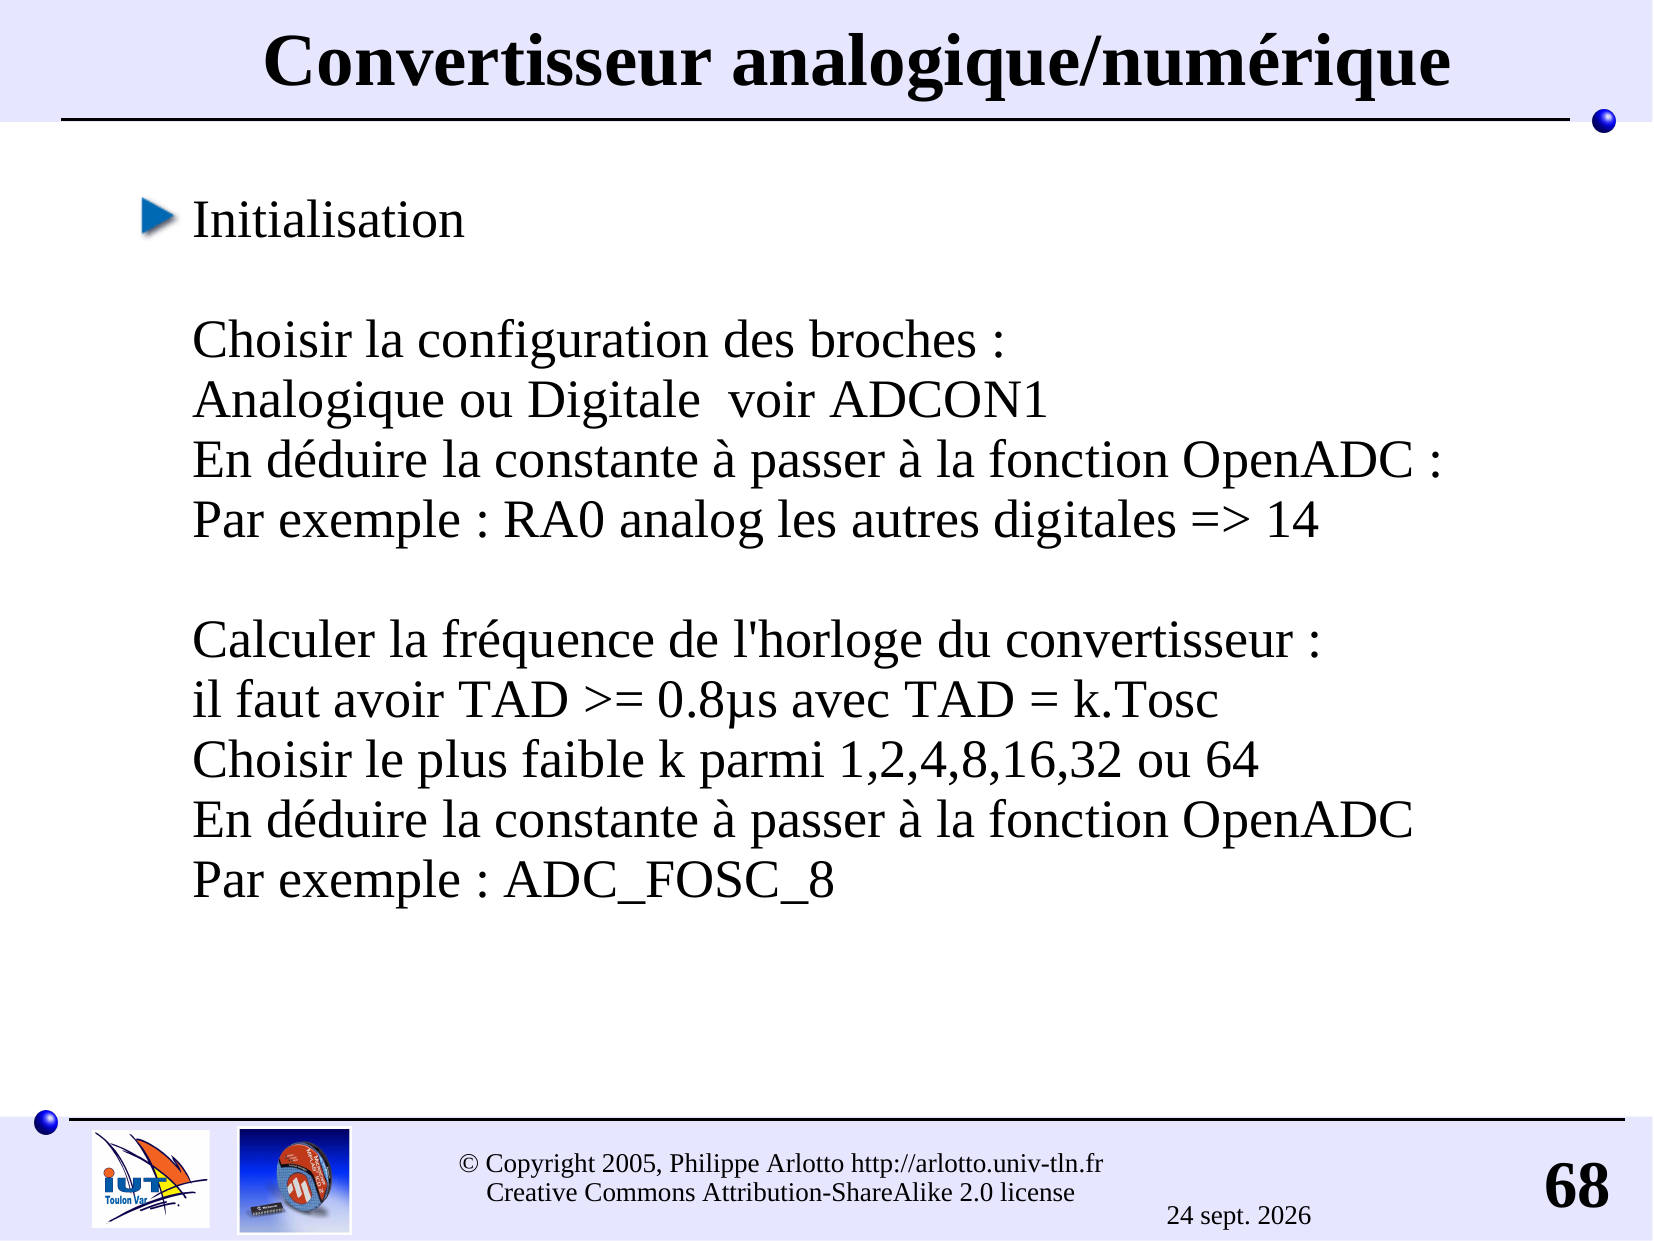

# Convertisseur analogique/numérique
Initialisation
Choisir la configuration des broches :
Analogique ou Digitale voir ADCON1
En déduire la constante à passer à la fonction OpenADC :
Par exemple : RA0 analog les autres digitales => 14
Calculer la fréquence de l'horloge du convertisseur :
il faut avoir TAD >= 0.8µs avec TAD = k.Tosc
Choisir le plus faible k parmi 1,2,4,8,16,32 ou 64
En déduire la constante à passer à la fonction OpenADC
Par exemple : ADC_FOSC_8